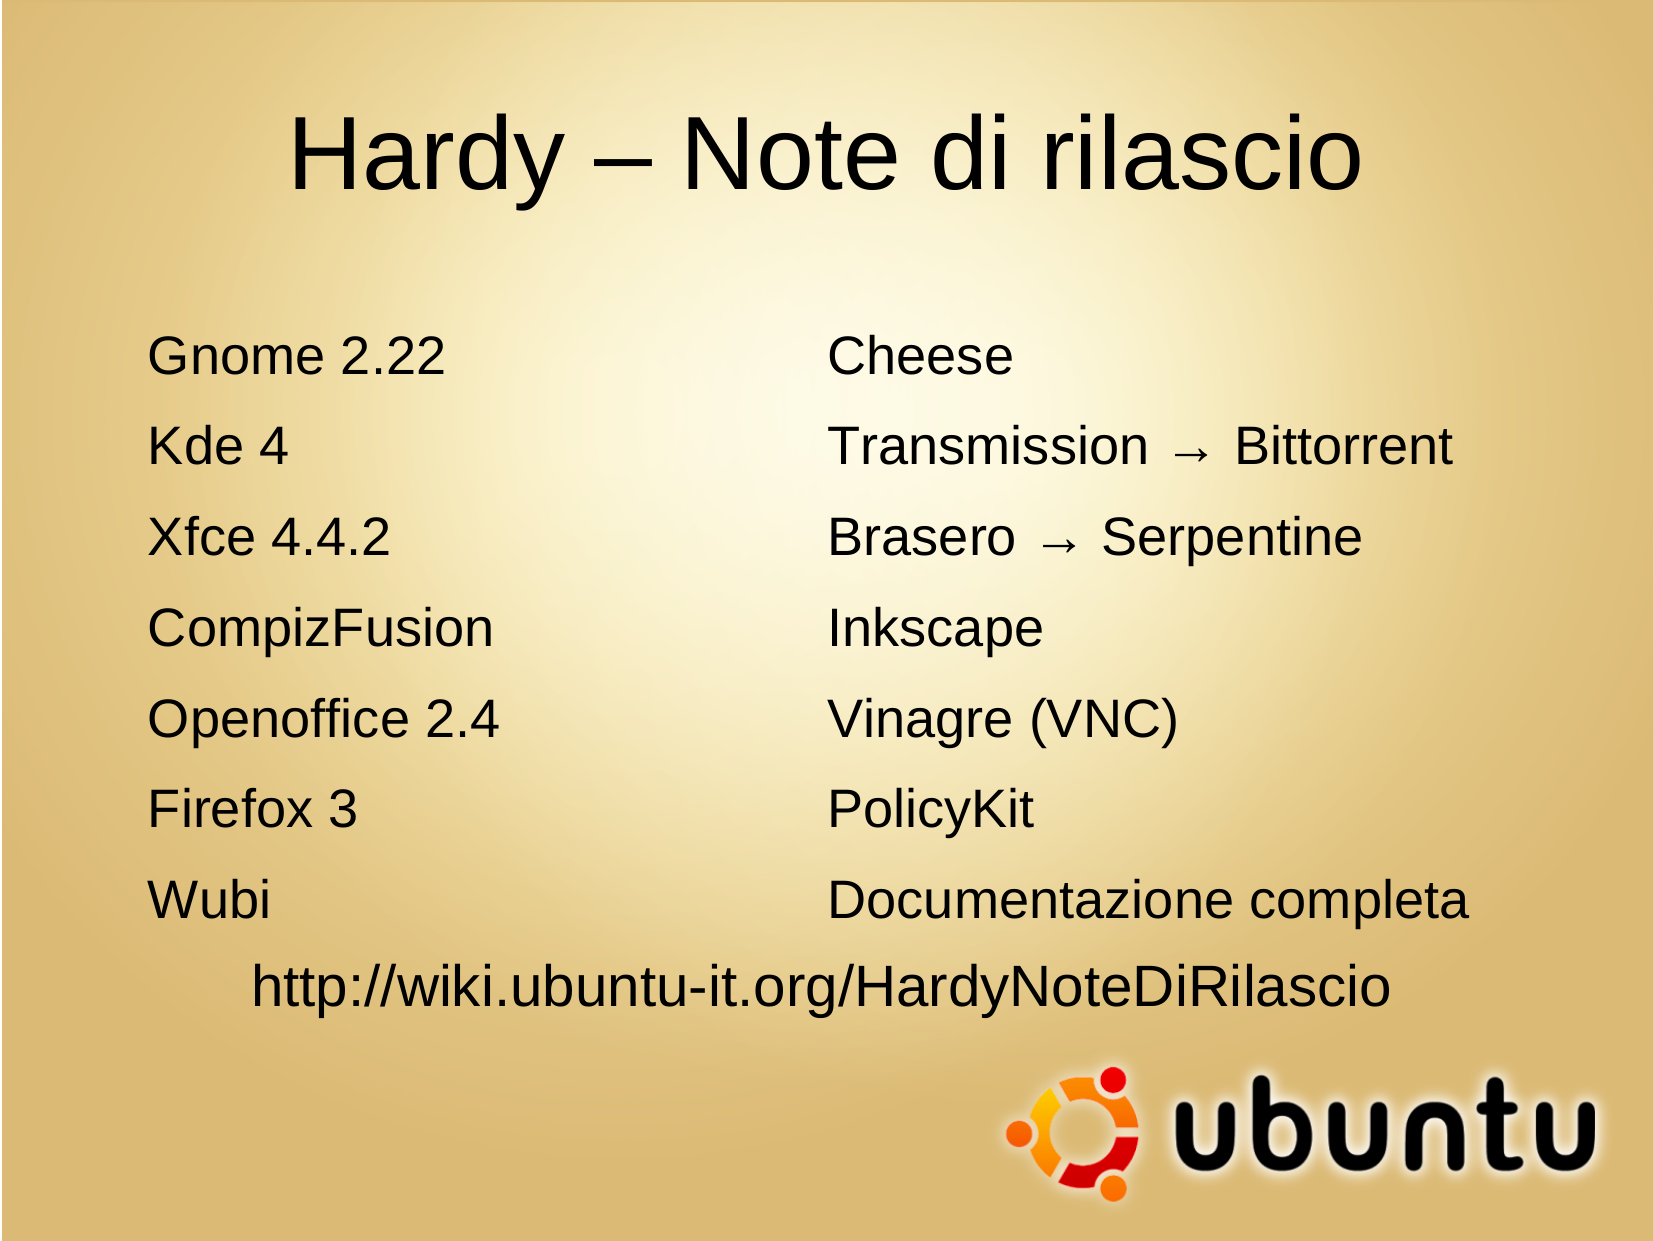

# Hardy – Note di rilascio
 Gnome 2.22
 Kde 4
 Xfce 4.4.2
 CompizFusion
 Openoffice 2.4
 Firefox 3
 Wubi
 Cheese
 Transmission → Bittorrent
 Brasero → Serpentine
 Inkscape
 Vinagre (VNC)
 PolicyKit
 Documentazione completa
http://wiki.ubuntu-it.org/HardyNoteDiRilascio